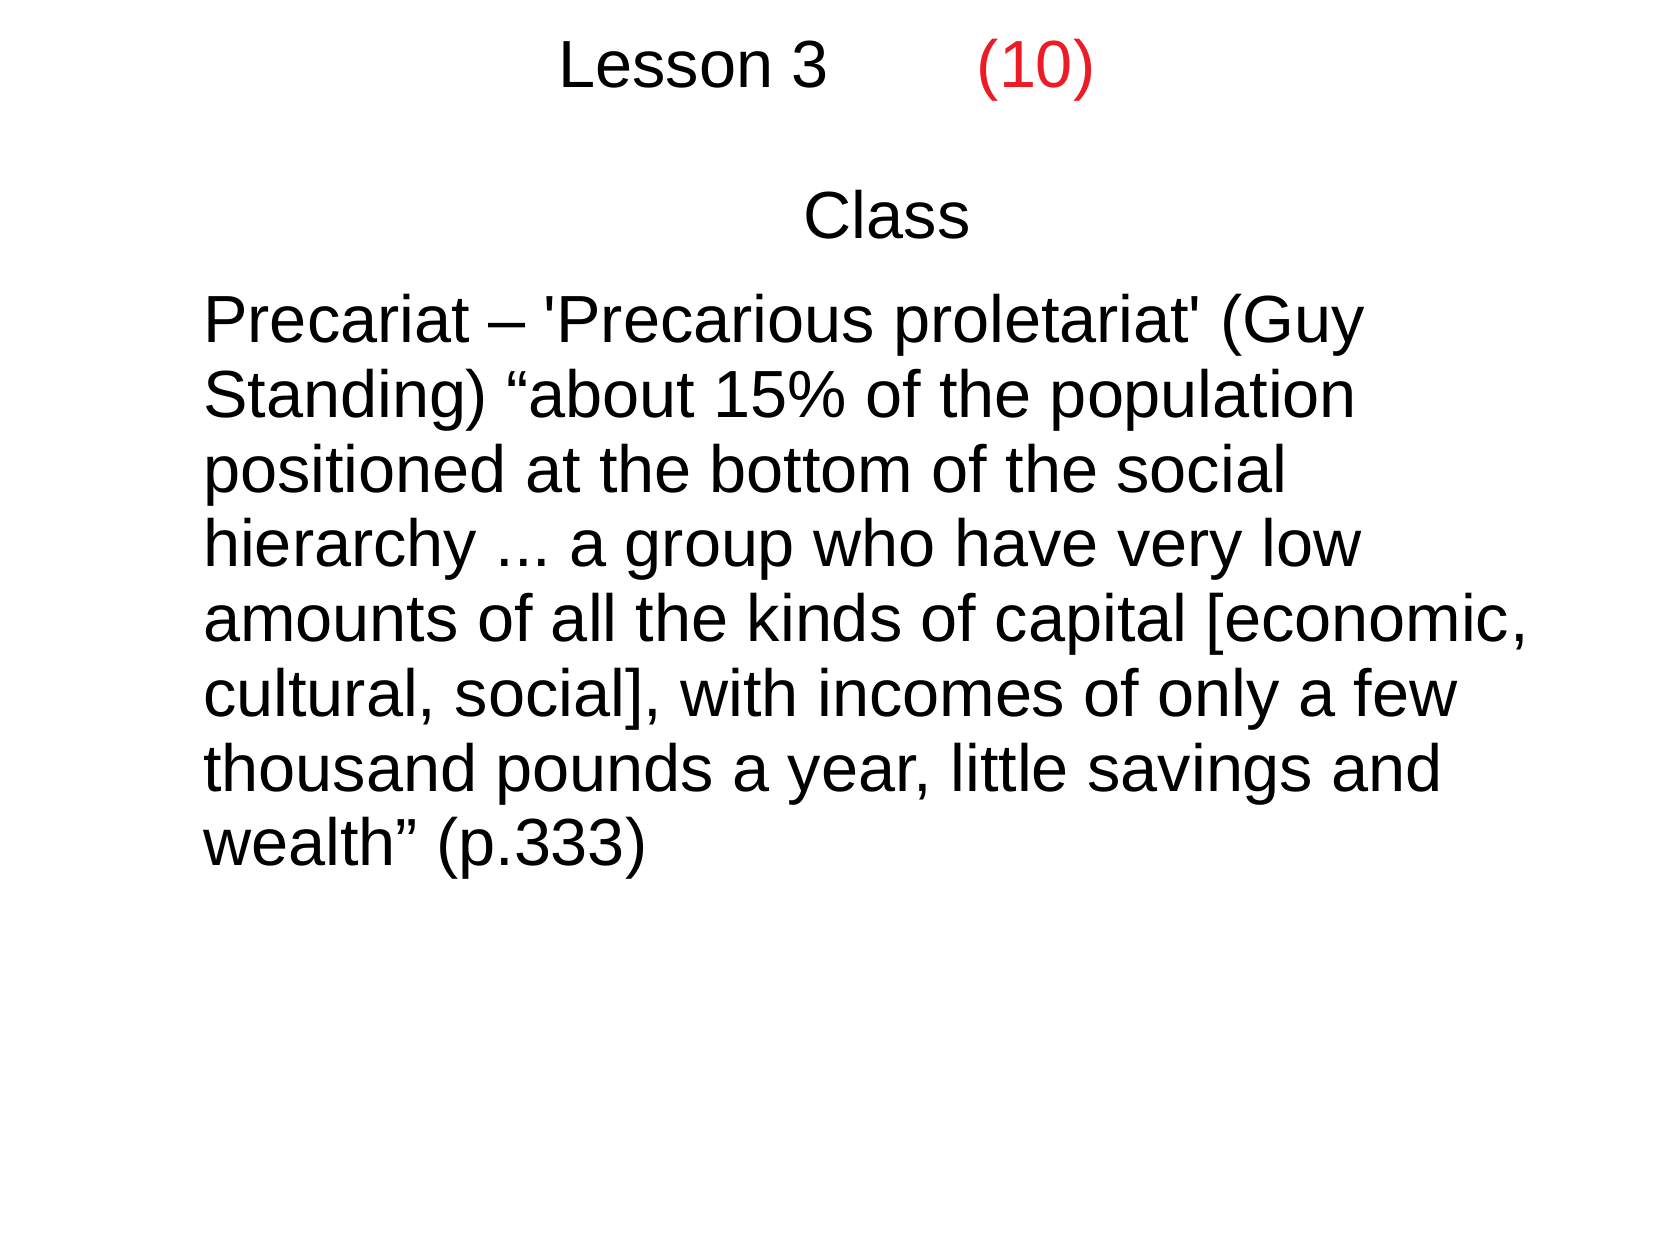

# Lesson 3 (10)
Class
Precariat – 'Precarious proletariat' (Guy Standing) “about 15% of the population positioned at the bottom of the social hierarchy ... a group who have very low amounts of all the kinds of capital [economic, cultural, social], with incomes of only a few thousand pounds a year, little savings and wealth” (p.333)